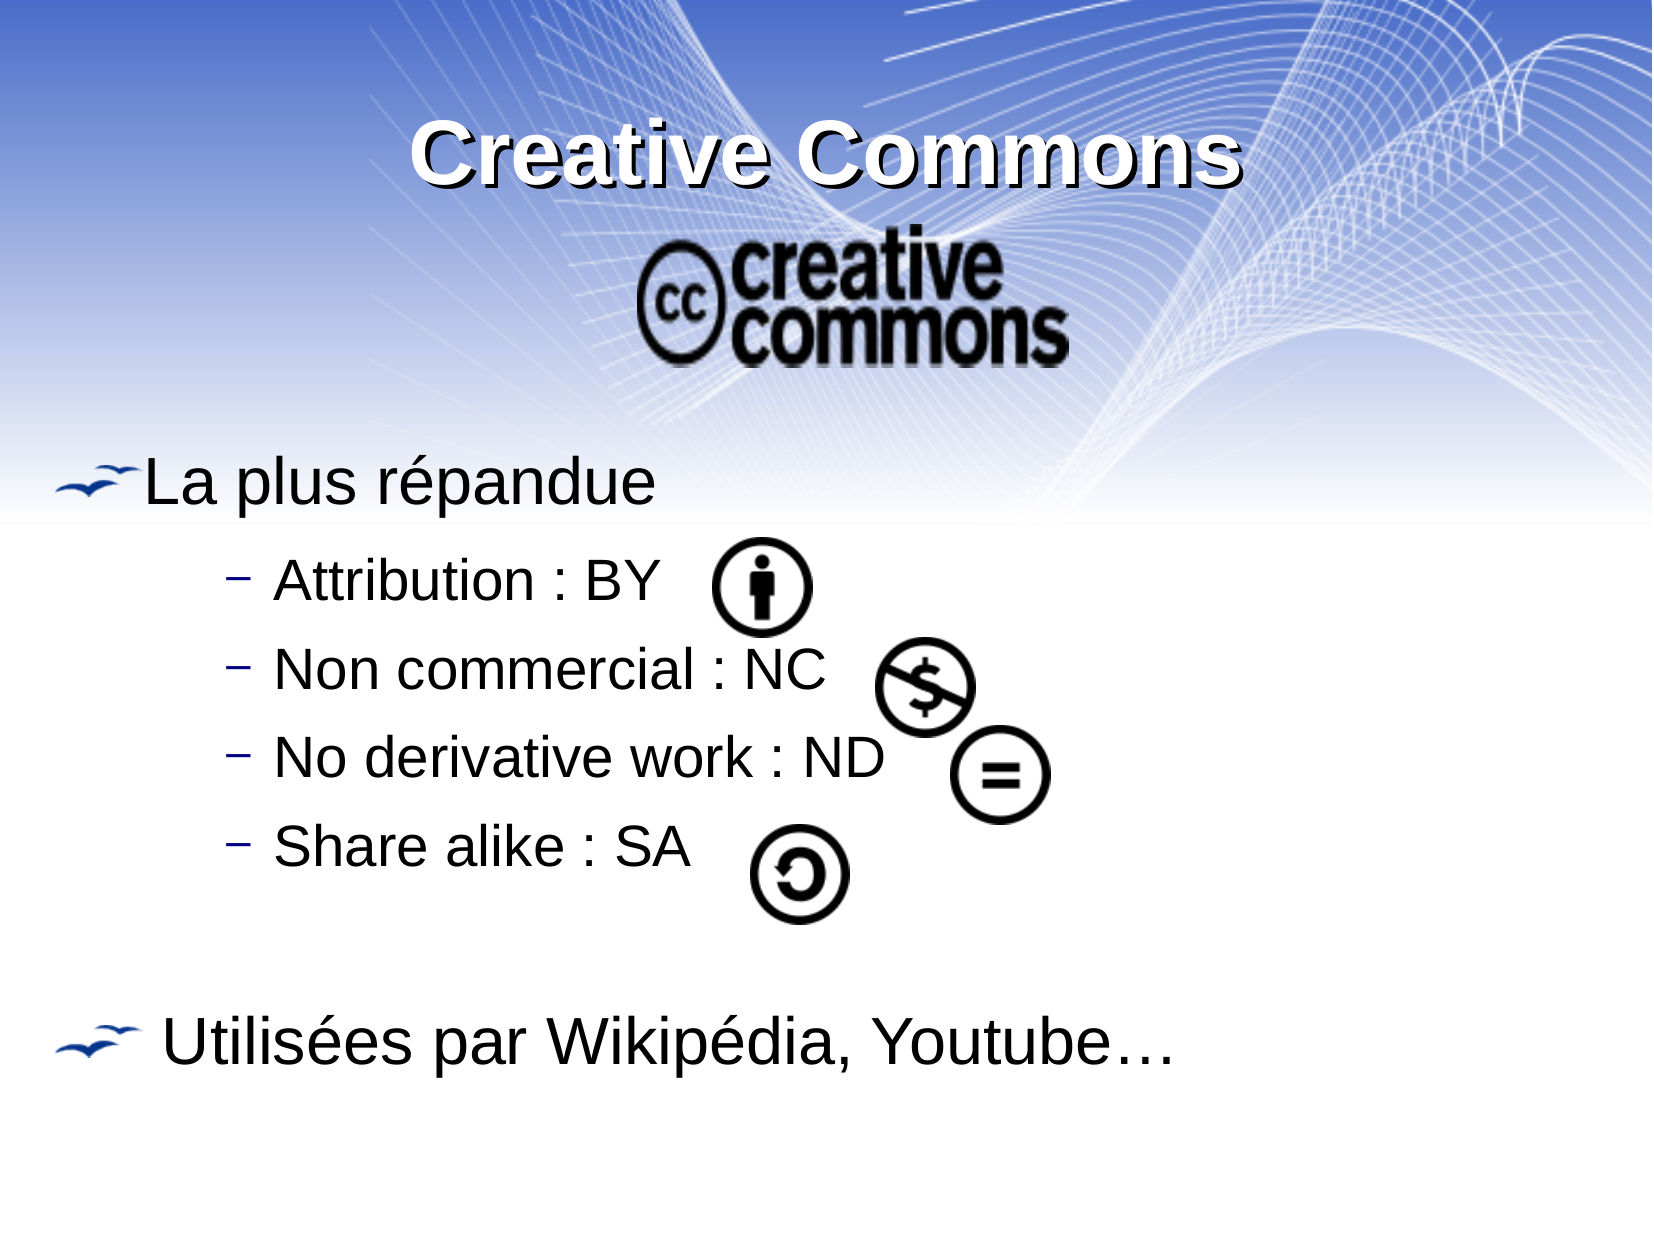

# Creative Commons
La plus répandue
Attribution : BY
Non commercial : NC
No derivative work : ND
Share alike : SA
 Utilisées par Wikipédia, Youtube…